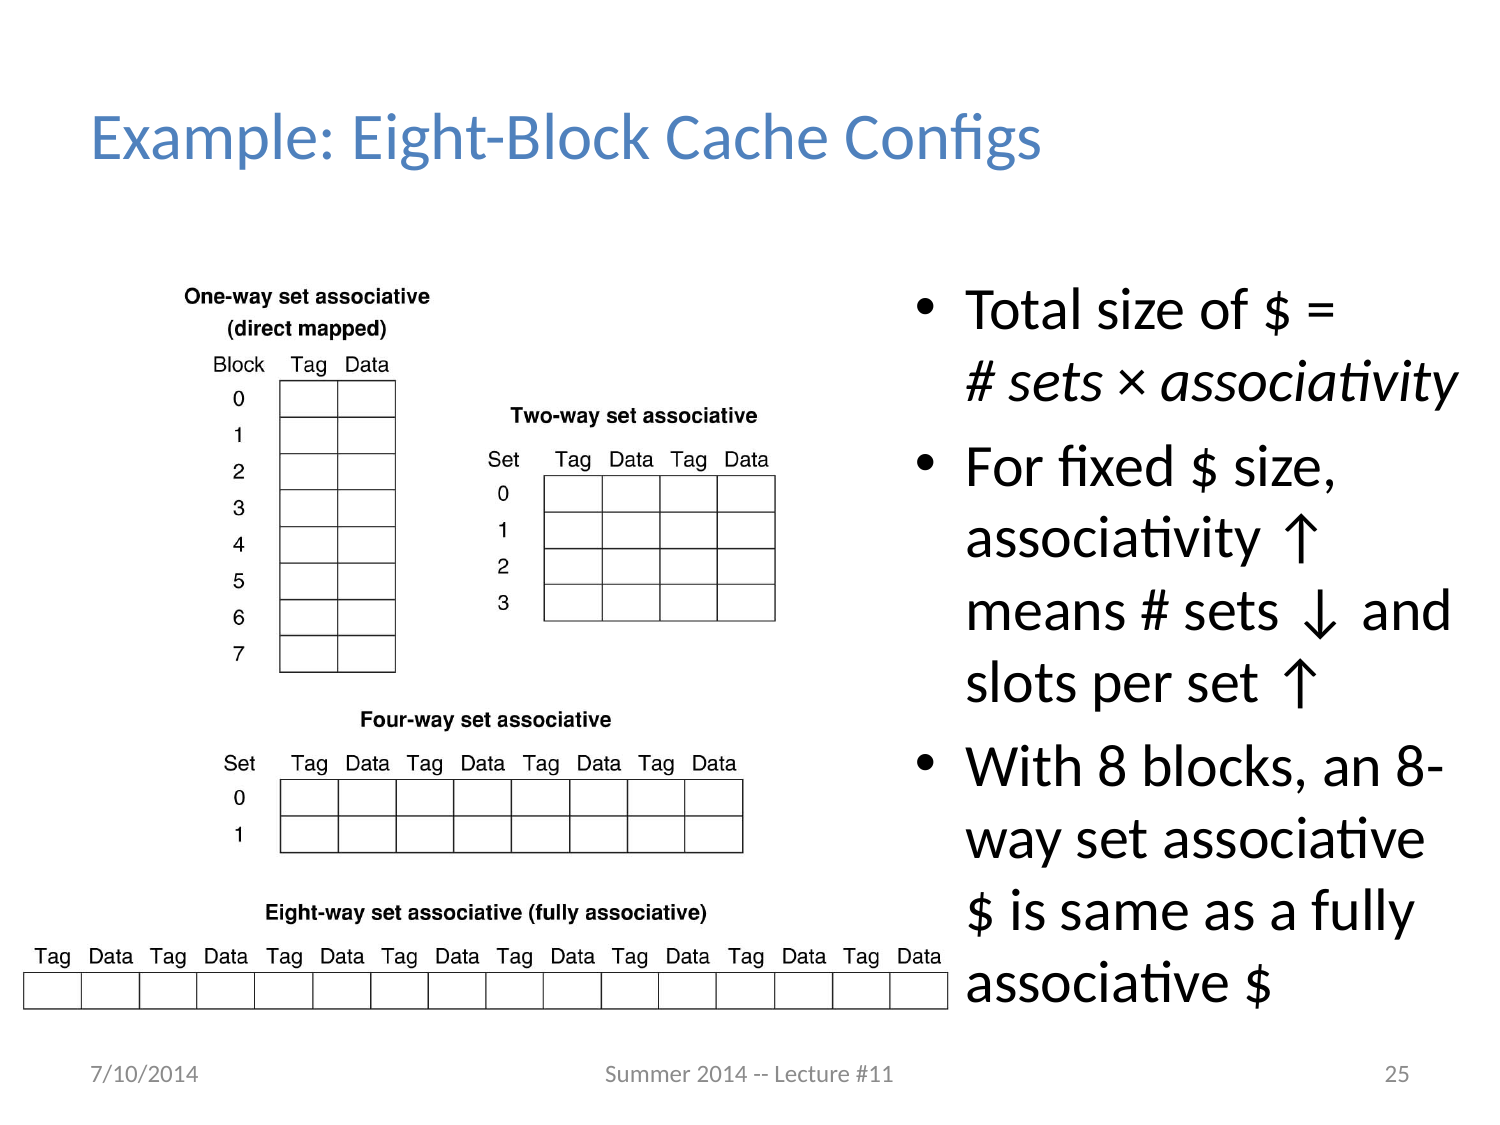

# Example: Eight-Block Cache Configs
Total size of $ =
# sets × associativity
For fixed $ size, associativity ↑ means # sets ↓ and slots per set ↑
With 8 blocks, an 8-way set associative $ is same as a fully associative $
7/10/2014
Summer 2014 -- Lecture #11